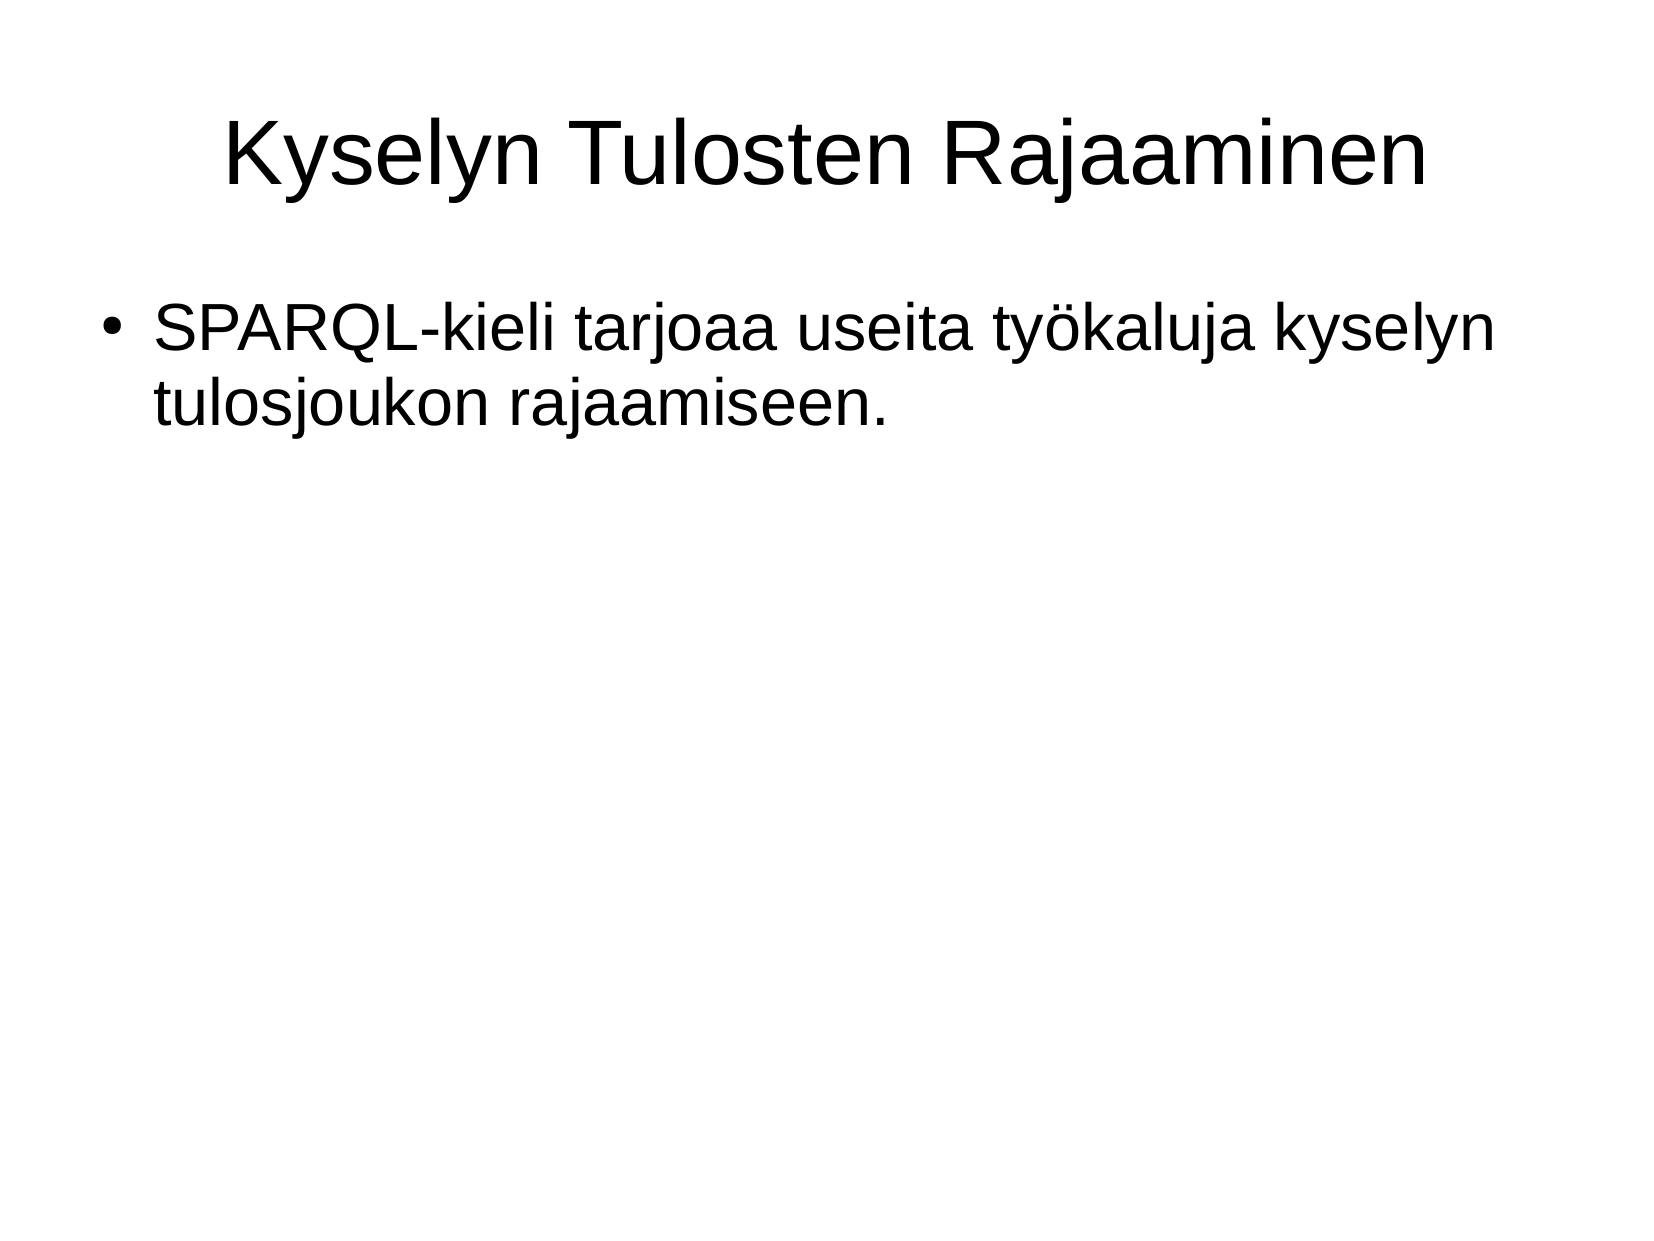

# Kyselyn Tulosten Rajaaminen
SPARQL-kieli tarjoaa useita työkaluja kyselyn tulosjoukon rajaamiseen.